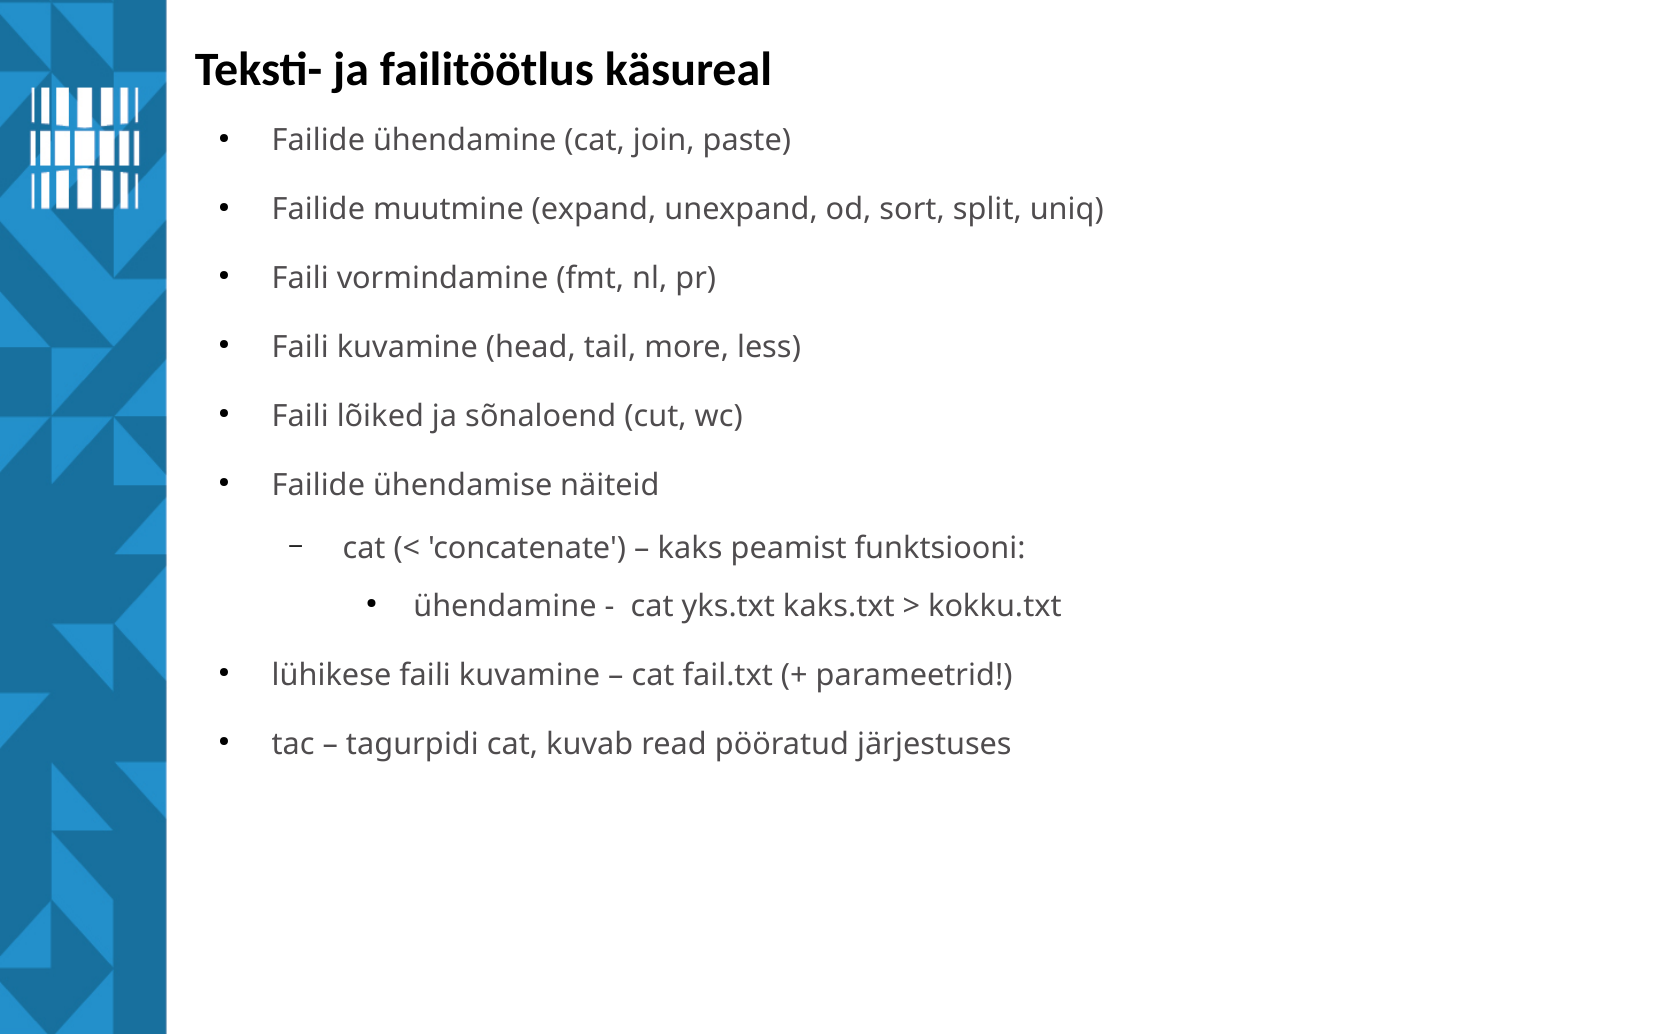

# Teksti- ja failitöötlus käsureal
Failide ühendamine (cat, join, paste)
Failide muutmine (expand, unexpand, od, sort, split, uniq)
Faili vormindamine (fmt, nl, pr)
Faili kuvamine (head, tail, more, less)
Faili lõiked ja sõnaloend (cut, wc)
Failide ühendamise näiteid
cat (< 'concatenate') – kaks peamist funktsiooni:
ühendamine - cat yks.txt kaks.txt > kokku.txt
lühikese faili kuvamine – cat fail.txt (+ parameetrid!)
tac – tagurpidi cat, kuvab read pööratud järjestuses